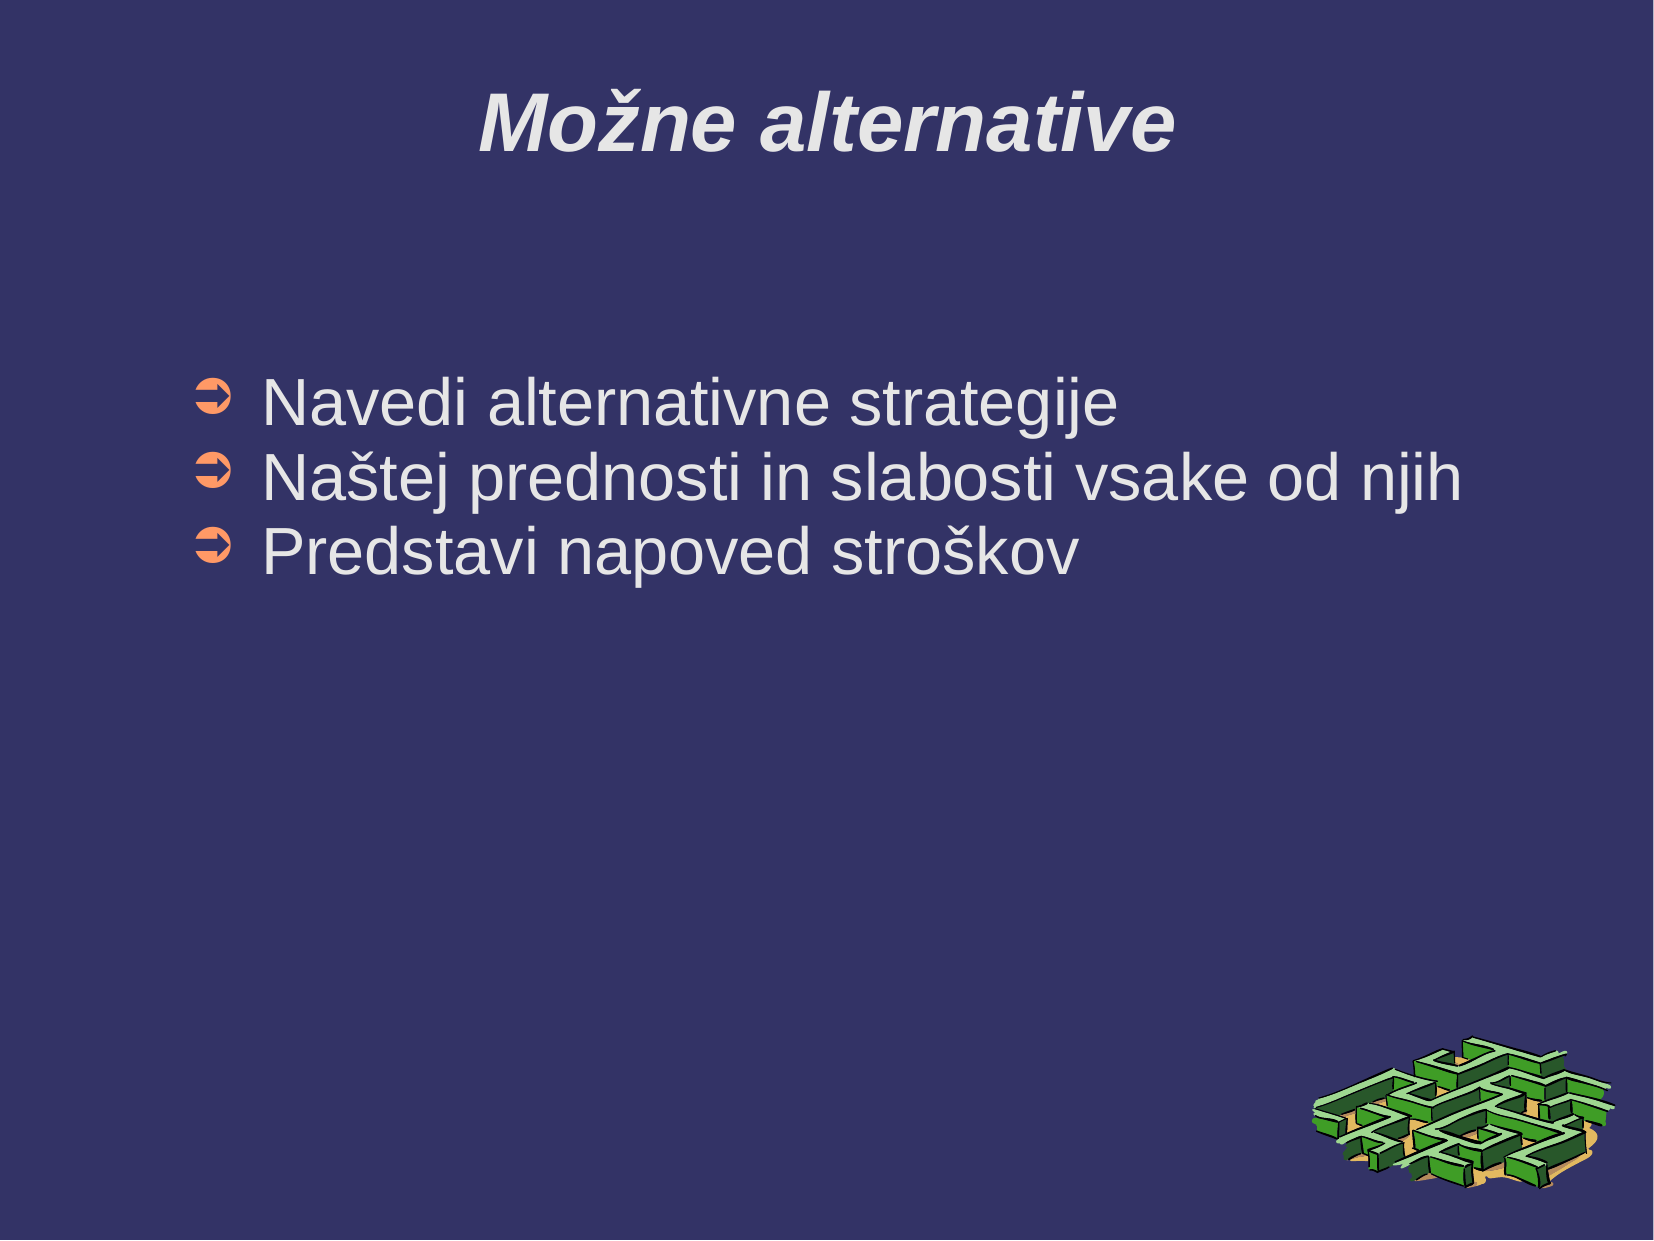

# Možne alternative
Navedi alternativne strategije
Naštej prednosti in slabosti vsake od njih
Predstavi napoved stroškov